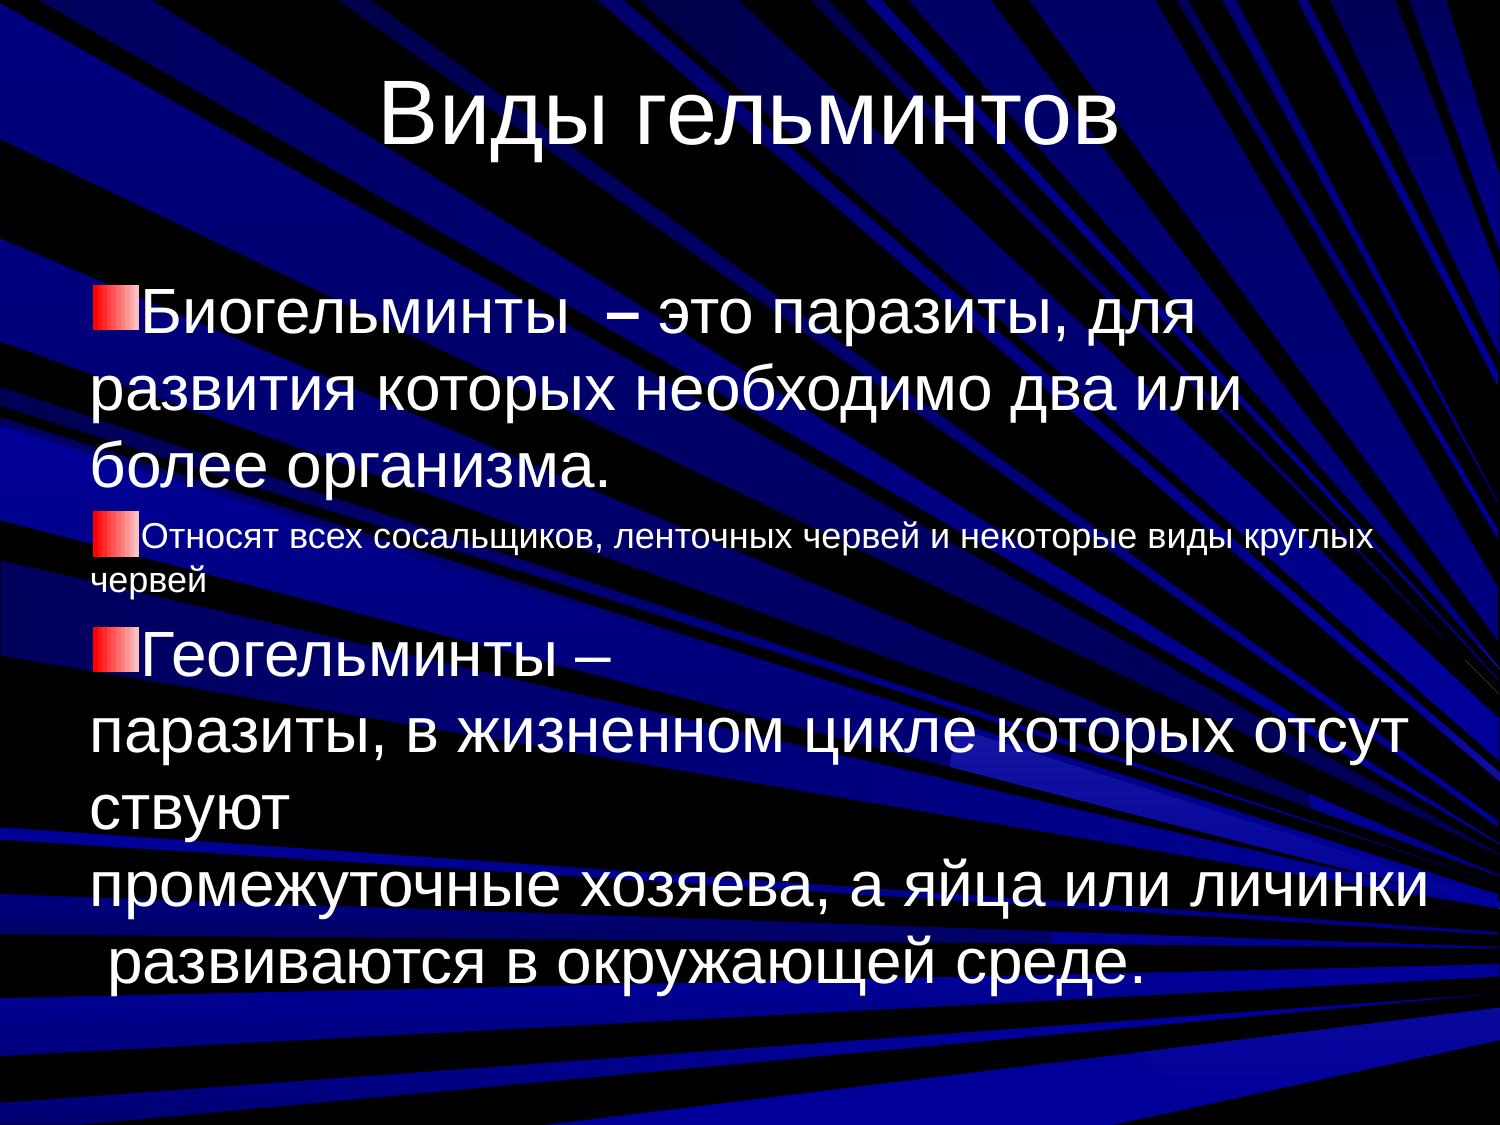

# Виды гельминтов
Биогельминты – это паразиты, для развития которых необходимо два или более организма.
Относят всех сосальщиков, ленточных червей и некоторые виды круглых червей
Геогельминты – паразиты, в жизненном цикле которых отсутствуют промежуточные хозяева, а яйца или личинки развиваются в окружающей среде.